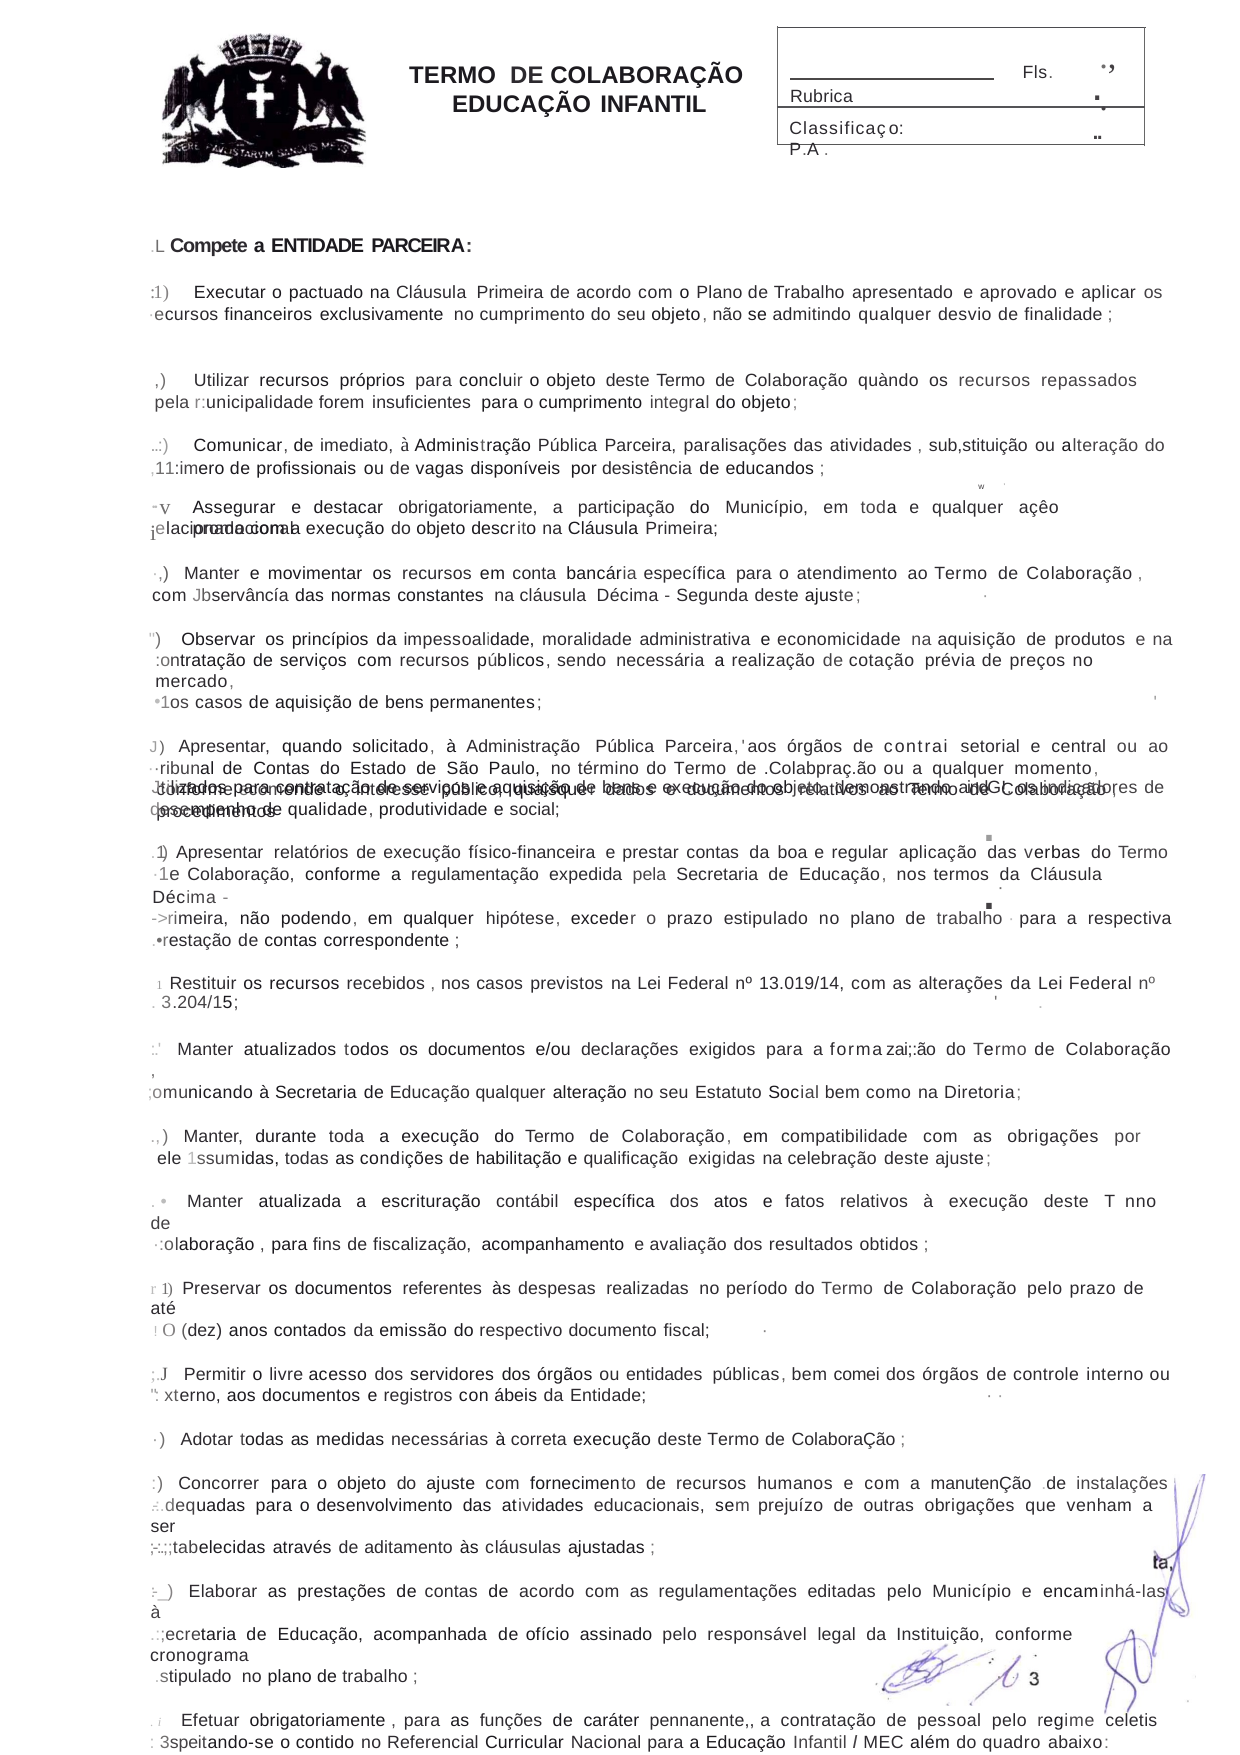

.,.
...
TERMO DE COLABORAÇÃO EDUCAÇÃO INFANTIL
Fls.
Rubrica
Classificaço: P.A .
.L Compete a ENTIDADE PARCEIRA:
:1)	Executar o pactuado na Cláusula Primeira de acordo com o Plano de Trabalho apresentado e aprovado e aplicar os
·ecursos financeiros exclusivamente no cumprimento do seu objeto, não se admitindo qualquer desvio de finalidade ;
,)	Utilizar recursos próprios para concluir o objeto deste Termo de Colaboração quàndo os recursos repassados pela r:unicipalidade forem insuficientes para o cumprimento integral do objeto;
..:)	Comunicar, de imediato, à Administração Pública Parceira, paralisações das atividades , sub,stituição ou alteração do
,11:imero de profissionais ou de vagas disponíveis por desistência de educandos ;
w '
··vi
Assegurar e destacar obrigatoriamente, a participação do Município, em toda e qualquer açêo promocional
elacionada com a execução do objeto descrito na Cláusula Primeira;
·,) Manter e movimentar os recursos em conta bancária específica para o atendimento ao Termo de Colaboração , com Jbservâncía das normas constantes na cláusula Décima - Segunda deste ajuste;	·
") Observar os princípios da impessoalidade, moralidade administrativa e economicidade na aquisição de produtos e na
:ontratação de serviços com recursos públicos, sendo necessária a realização de cotação prévia de preços no mercado,
1os casos de aquisição de bens permanentes;	'
J) Apresentar, quando solicitado, à Administração Pública Parceira,'aos órgãos de contrai setorial e central ou ao
··ribunal de Contas do Estado de São Paulo, no término do Termo de .Colabpraç.ão ou a qualquer momento, conforme ecomende o interesse público, quaisquer dados e documentos relativos ao Termo de Colaboração , procedimentos
Jtilizados para contratação de serviços e aquisição de bens e execução do objeto, demonstrando aindG!, os indicadores de
. .·
desempenho de qualidade, produtividade e social;
.1) Apresentar relatórios de execução físico-financeira e prestar contas da boa e regular aplicação das verbas do Termo
·1e Colaboração, conforme a regulamentação expedida pela Secretaria de Educação, nos termos da Cláusula Décima -
->rimeira, não podendo, em qualquer hipótese, exceder o prazo estipulado no plano de trabalho · para a respectiva
.•restação de contas correspondente ;
1 Restituir os recursos recebidos , nos casos previstos na Lei Federal nº 13.019/14, com as alterações da Lei Federal nº
. 3.204/15;	'	.
:.' Manter atualizados todos os documentos e/ou declarações exigidos para a formazai;:ão do Termo de Colaboração ,
;omunicando à Secretaria de Educação qualquer alteração no seu Estatuto Social bem como na Diretoria;
.,) Manter, durante toda a execução do Termo de Colaboração, em compatibilidade com as obrigações por ele 1ssumidas, todas as condições de habilitação e qualificação exigidas na celebração deste ajuste;
. • Manter atualizada a escrituração contábil específica dos atos e fatos relativos à execução deste Tnno de
·:olaboração , para fins de fiscalização, acompanhamento e avaliação dos resultados obtidos ;
r 1) Preservar os documentos referentes às despesas realizadas no período do Termo de Colaboração pelo prazo de até
! O (dez) anos contados da emissão do respectivo documento fiscal;	·
;.J Permitir o livre acesso dos servidores dos órgãos ou entidades públicas, bem comei dos órgãos de controle interno ou ": xterno, aos documentos e registros con ábeis da Entidade;	· ·
·) Adotar todas as medidas necessárias à correta execução deste Termo de ColaboraÇão ;
:) Concorrer para o objeto do ajuste com fornecimento de recursos humanos e com a manutenÇão .de instalações
.-:.dequadas para o desenvolvimento das atividades educacionais, sem prejuízo de outras obrigações que venham a ser
;-:.;;tabelecidas através de aditamento às cláusulas ajustadas ;
:-_) Elaborar as prestações de contas de acordo com as regulamentações editadas pelo Município e encaminhá-las à
.:;ecretaria de Educação, acompanhada de ofício assinado pelo responsável legal da Instituição, conforme cronograma
.stipulado no plano de trabalho ;	·
. i Efetuar obrigatoriamente , para as funções de caráter pennanente,, a contratação de pessoal pelo regime celetis
: 3speitando-se o contido no Referencial Curricular Nacional para a Educação Infantil I MEC além do quadro abaixo: